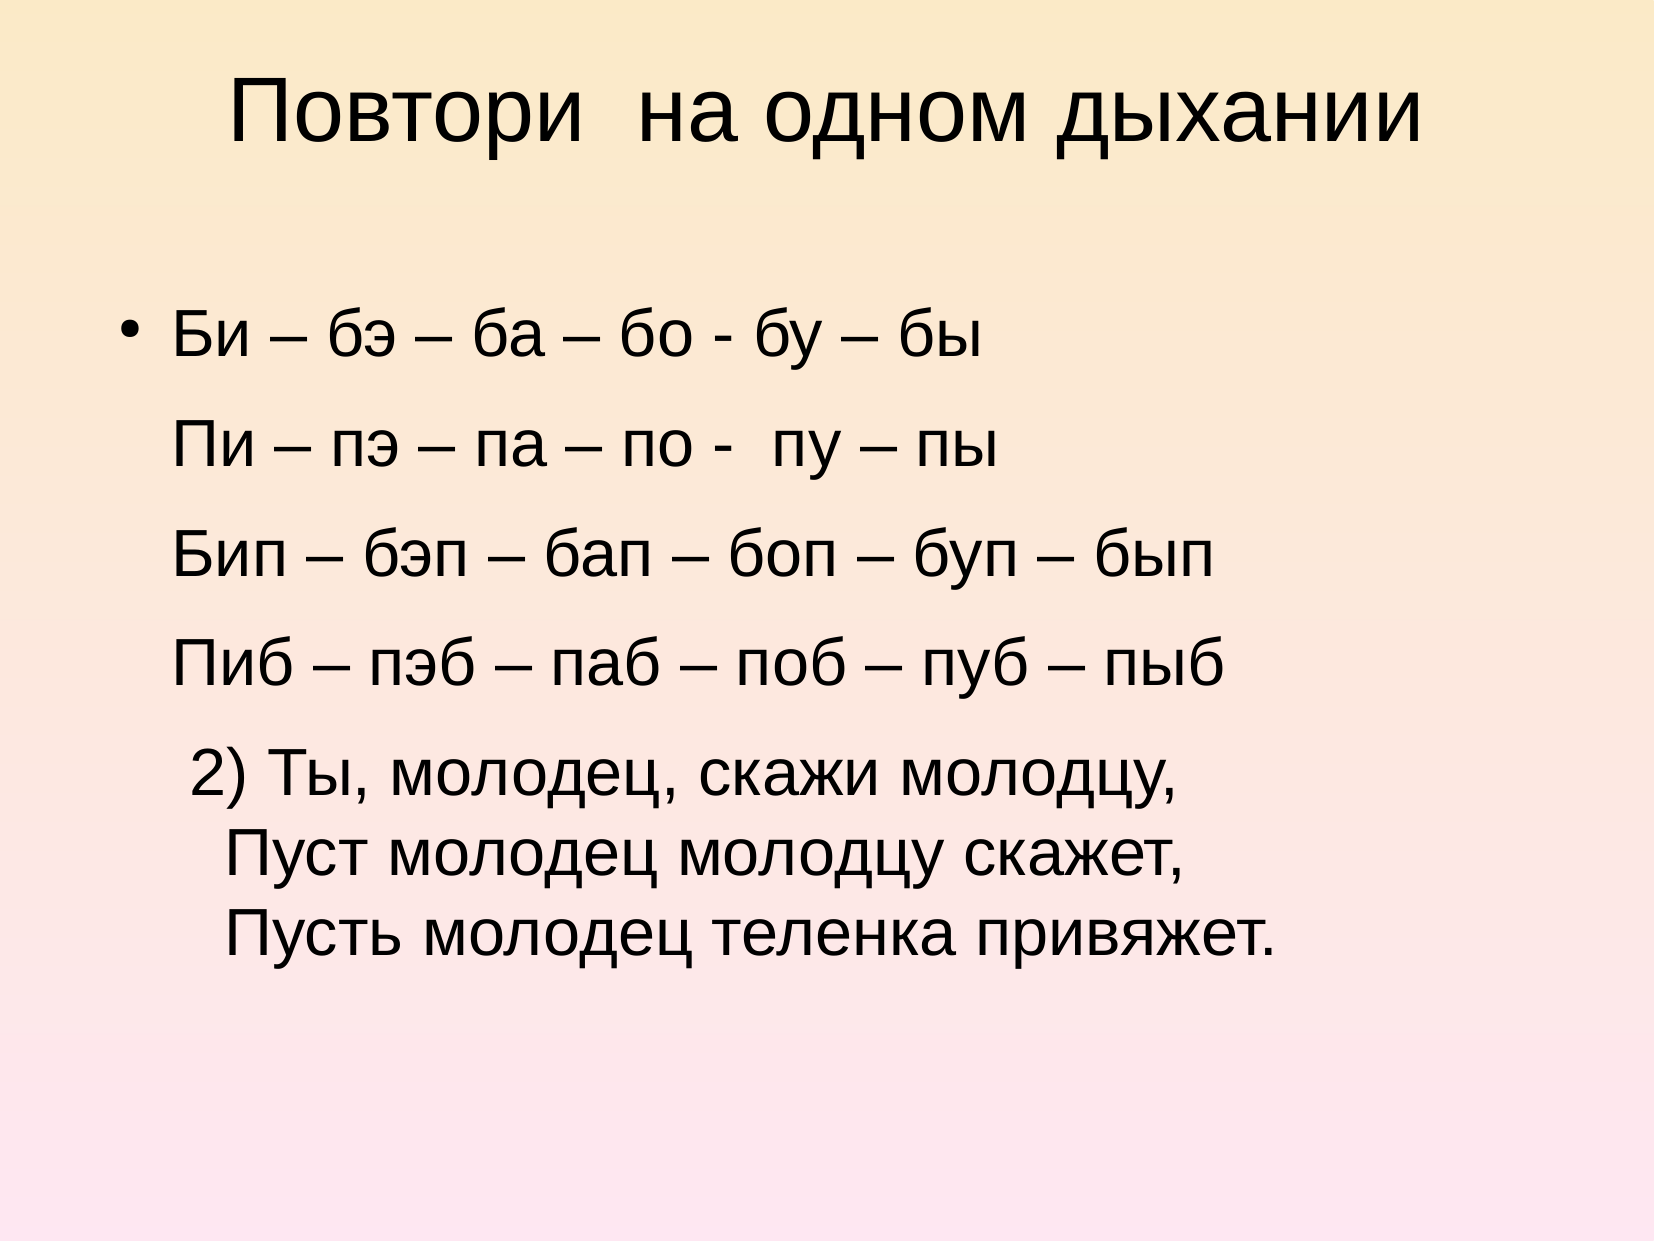

# Повтори на одном дыхании
Би – бэ – ба – бо - бу – бы
Пи – пэ – па – по - пу – пы
Бип – бэп – бап – боп – буп – бып
Пиб – пэб – паб – поб – пуб – пыб
 2) Ты, молодец, скажи молодцу,
Пуст молодец молодцу скажет,
Пусть молодец теленка привяжет.